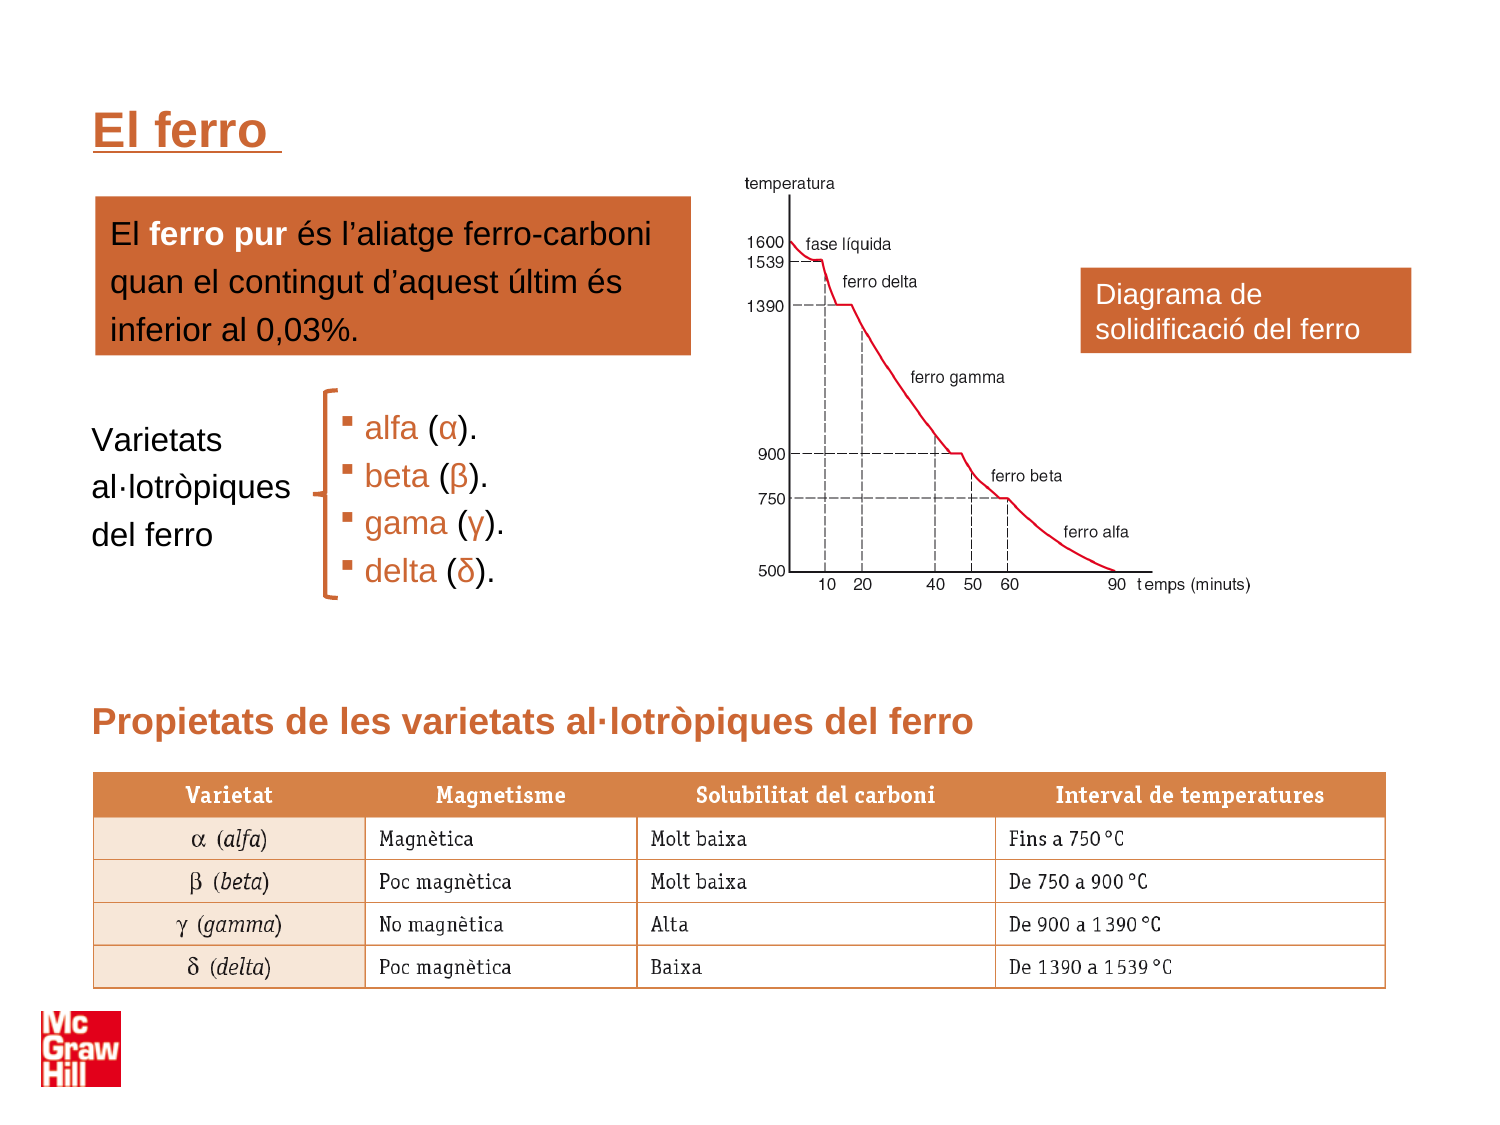

El ferro
El ferro pur és l’aliatge ferro-carboni quan el contingut d’aquest últim és inferior al 0,03%.
Diagrama de solidificació del ferro
 alfa (α).
 beta (β).
 gama (γ).
 delta (δ).
Varietats al·lotròpiques
del ferro
Propietats de les varietats al·lotròpiques del ferro